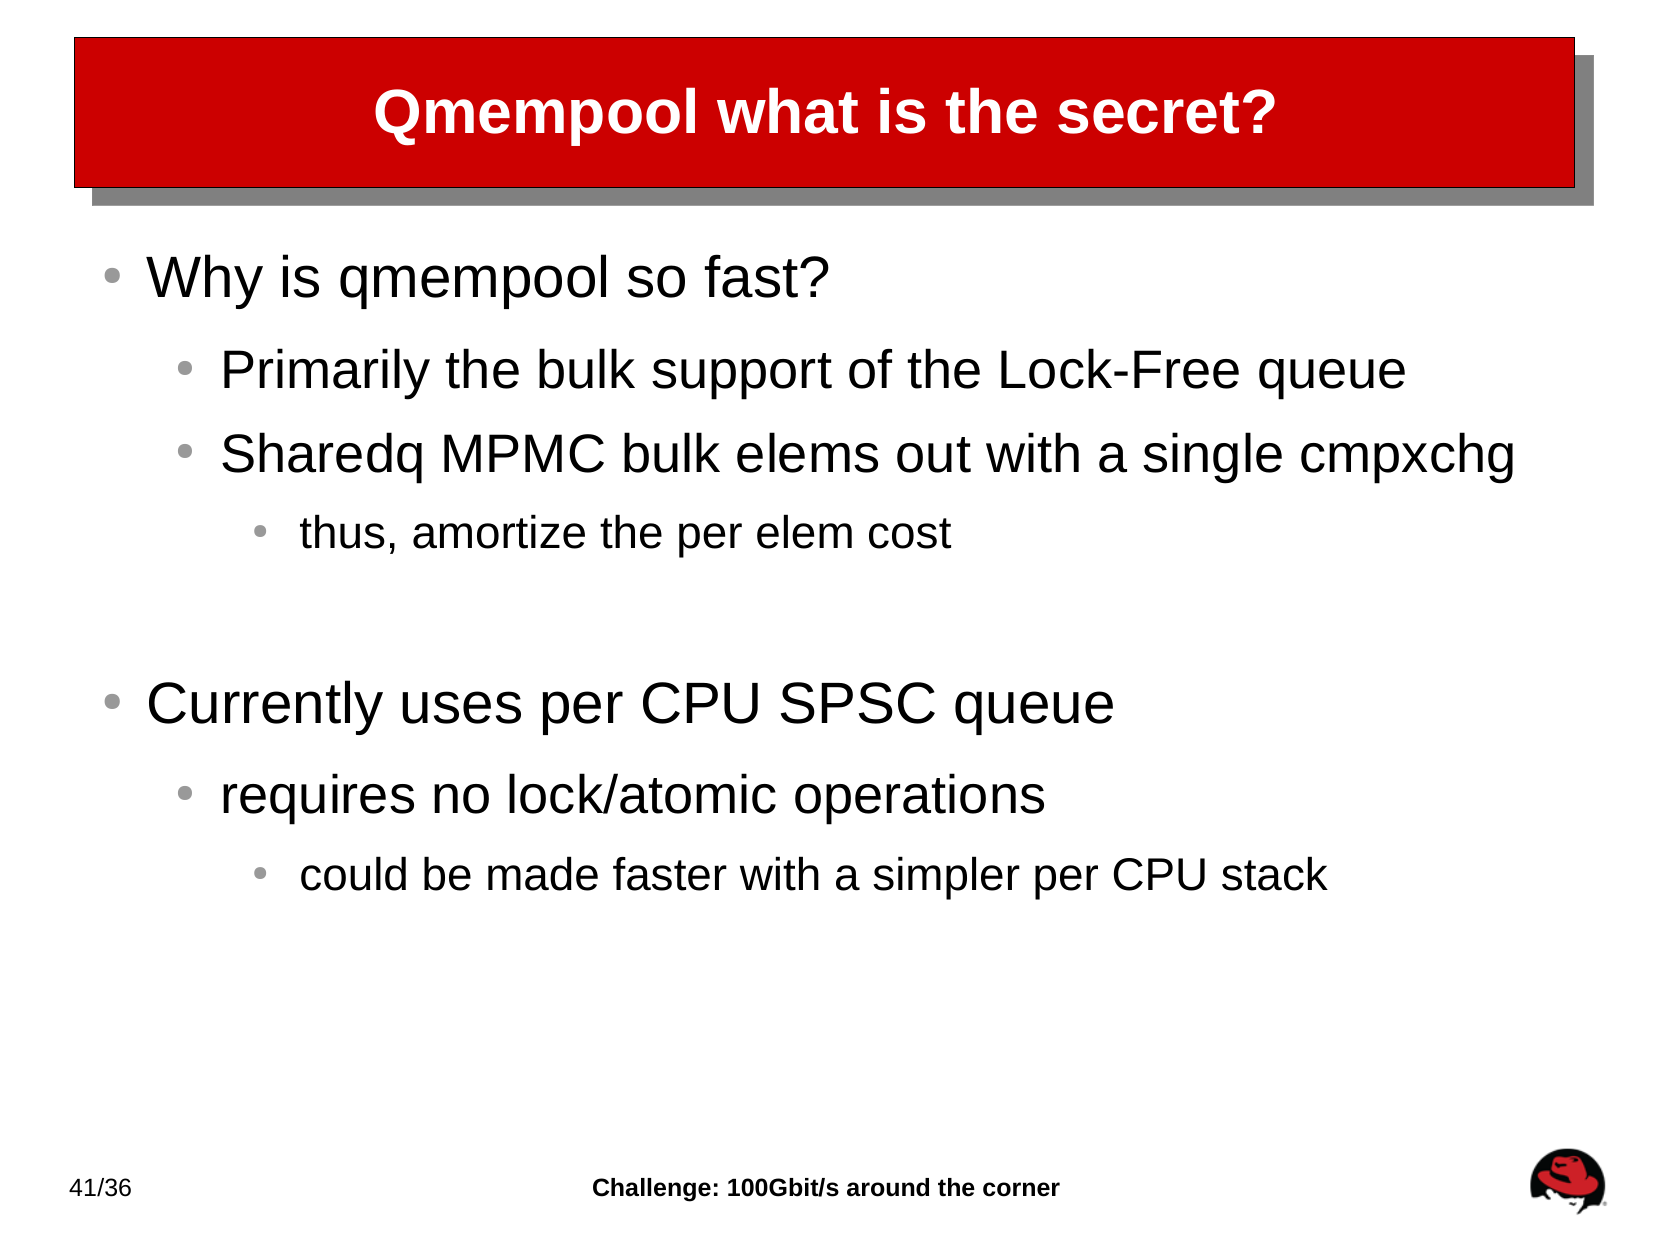

# Qmempool what is the secret?
Why is qmempool so fast?
Primarily the bulk support of the Lock-Free queue
Sharedq MPMC bulk elems out with a single cmpxchg
thus, amortize the per elem cost
Currently uses per CPU SPSC queue
requires no lock/atomic operations
could be made faster with a simpler per CPU stack